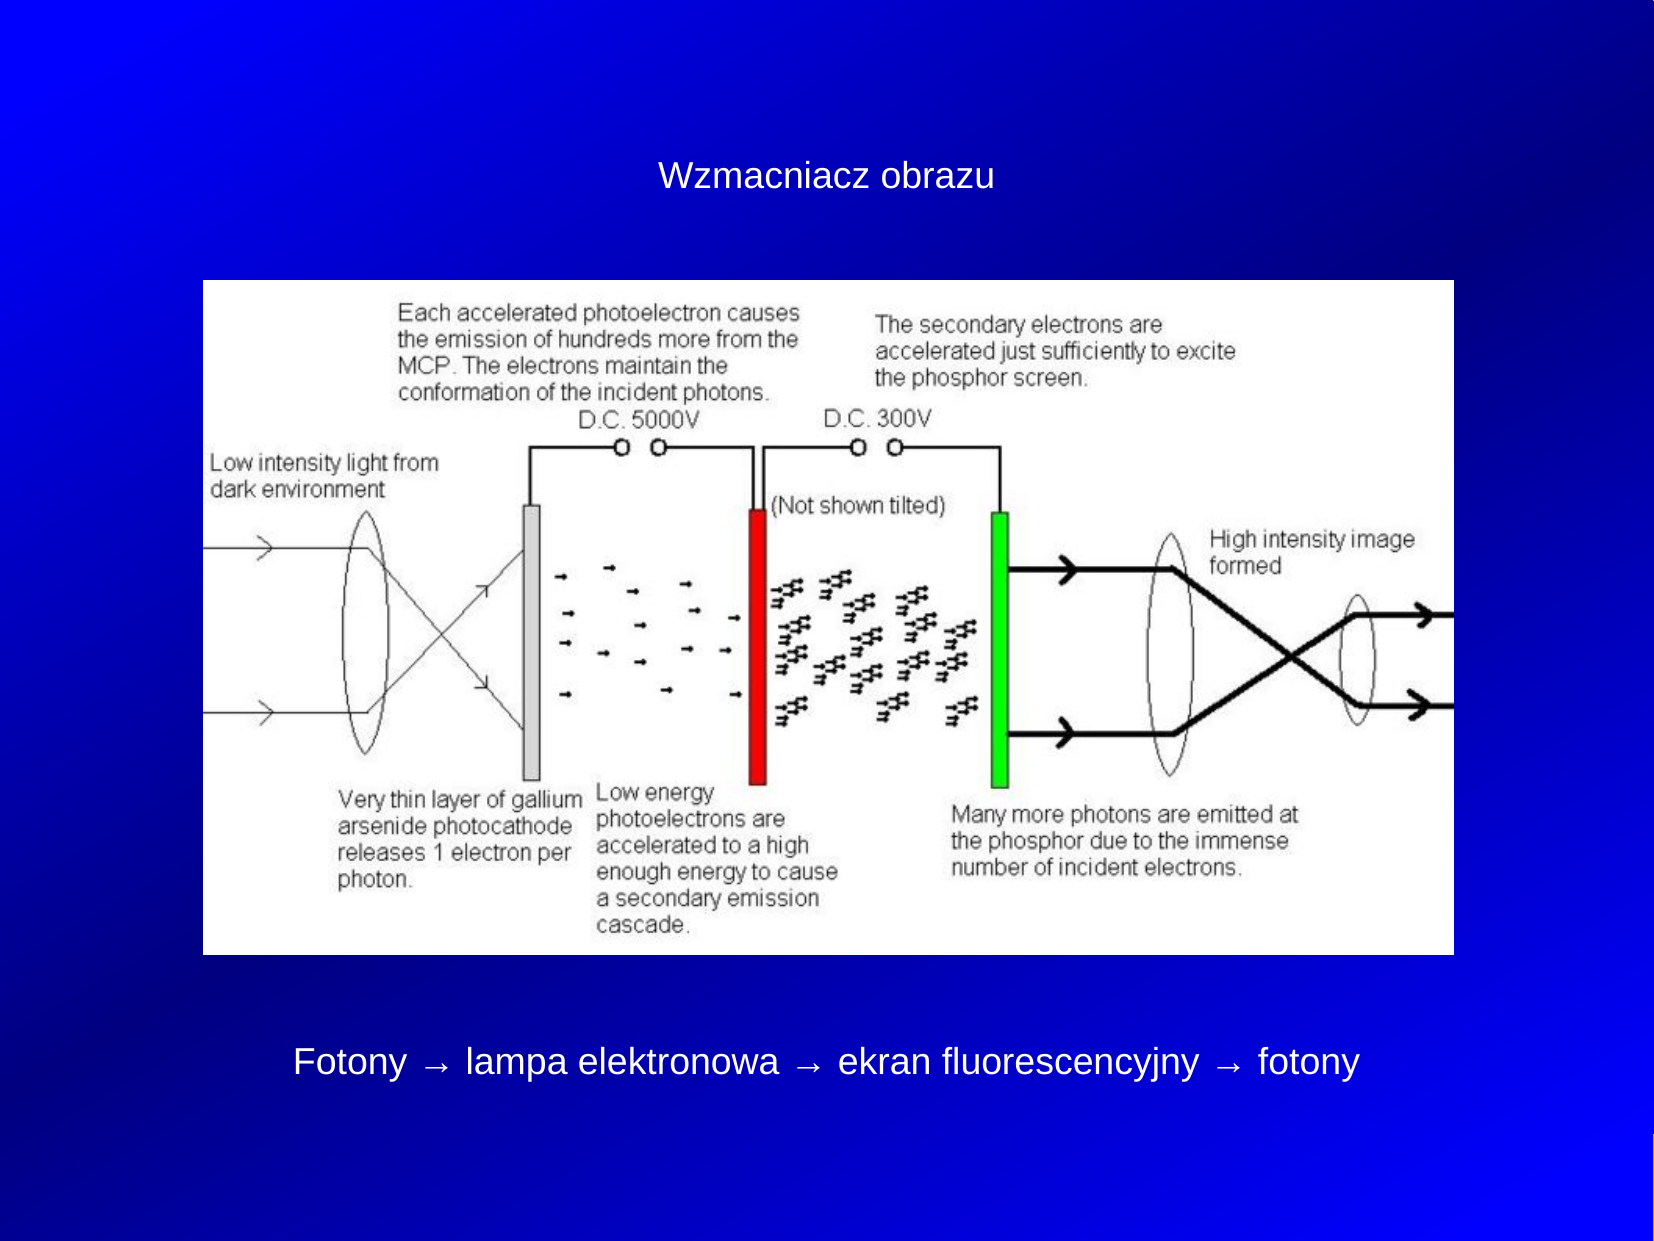

Wzmacniacz obrazu
Fotony → lampa elektronowa → ekran fluorescencyjny → fotony